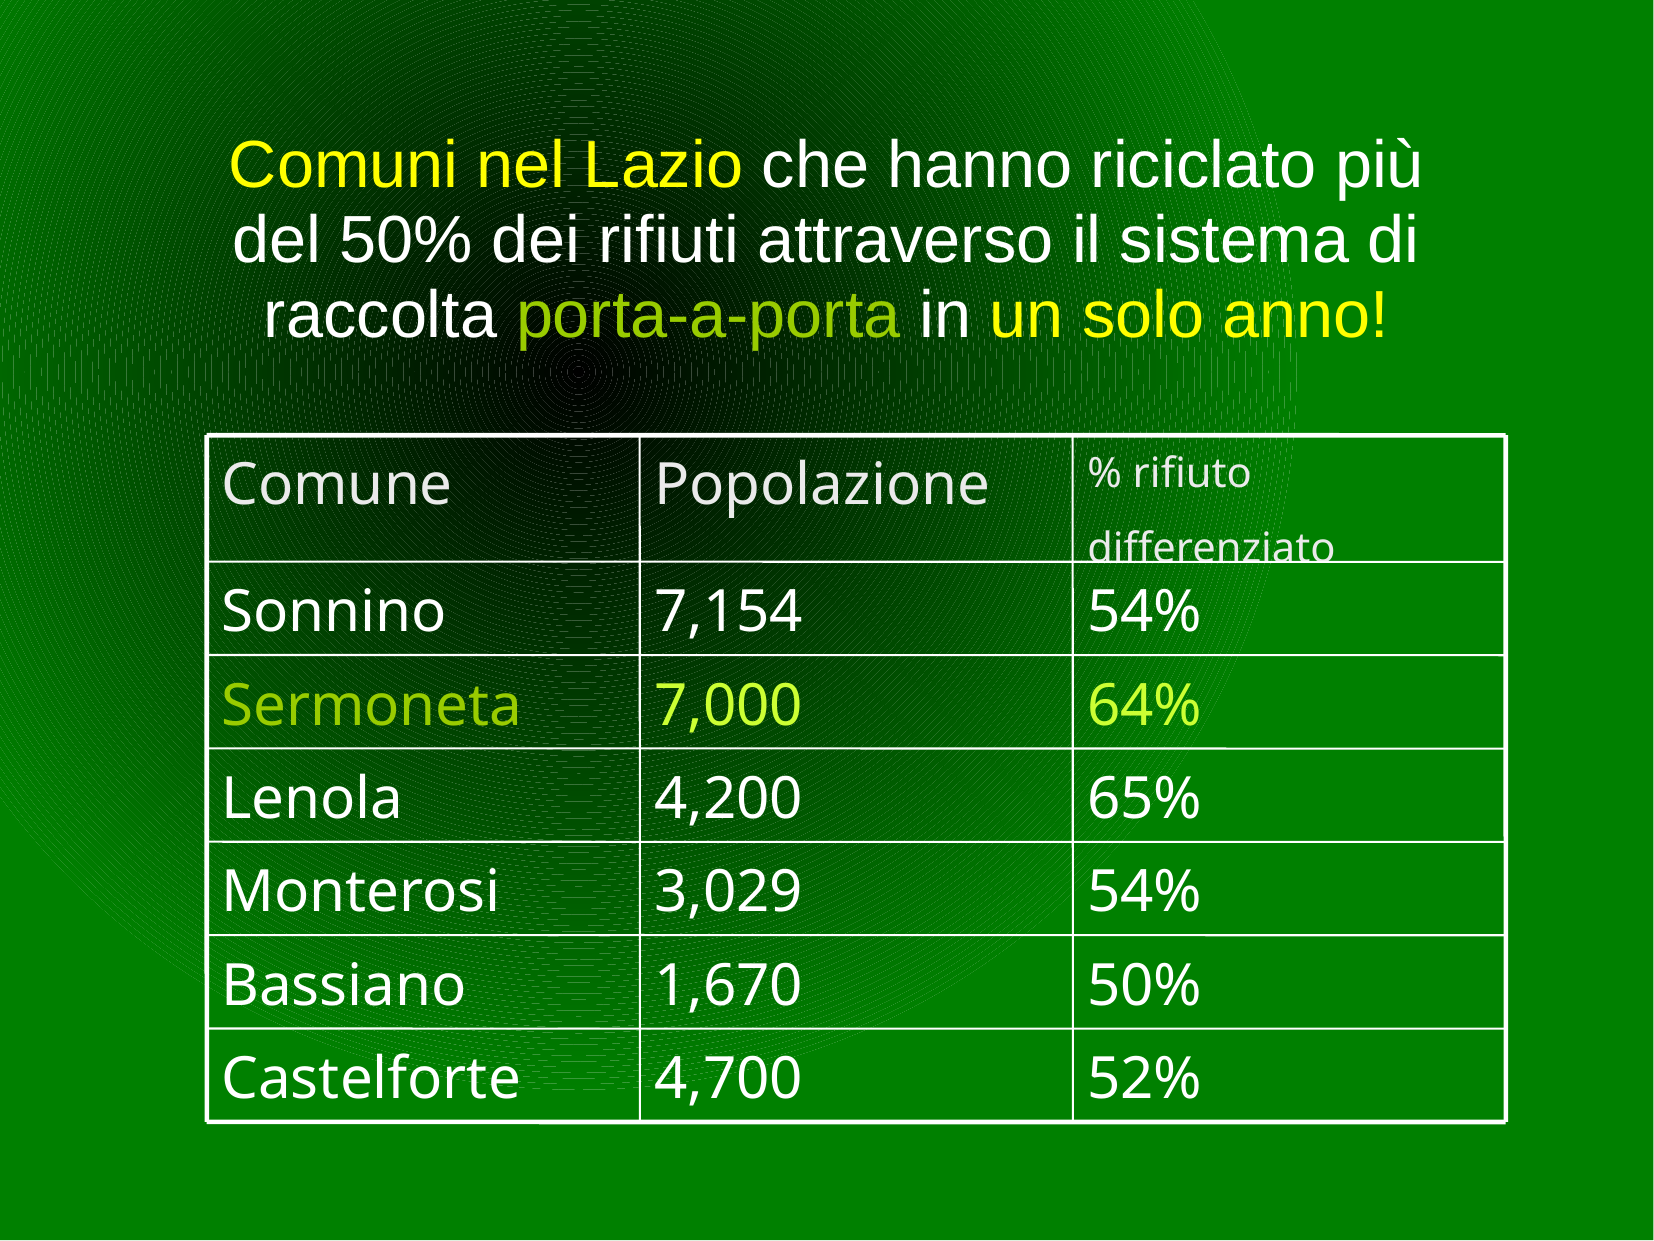

# Comuni nel Lazio che hanno riciclato più del 50% dei rifiuti attraverso il sistema di raccolta porta-a-porta in un solo anno!
Comune
Popolazione
% rifiuto differenziato
Sonnino
7,154
54%
Sermoneta
7,000
64%
Lenola
4,200
65%
Monterosi
3,029
54%
Bassiano
1,670
50%
Castelforte
4,700
52%